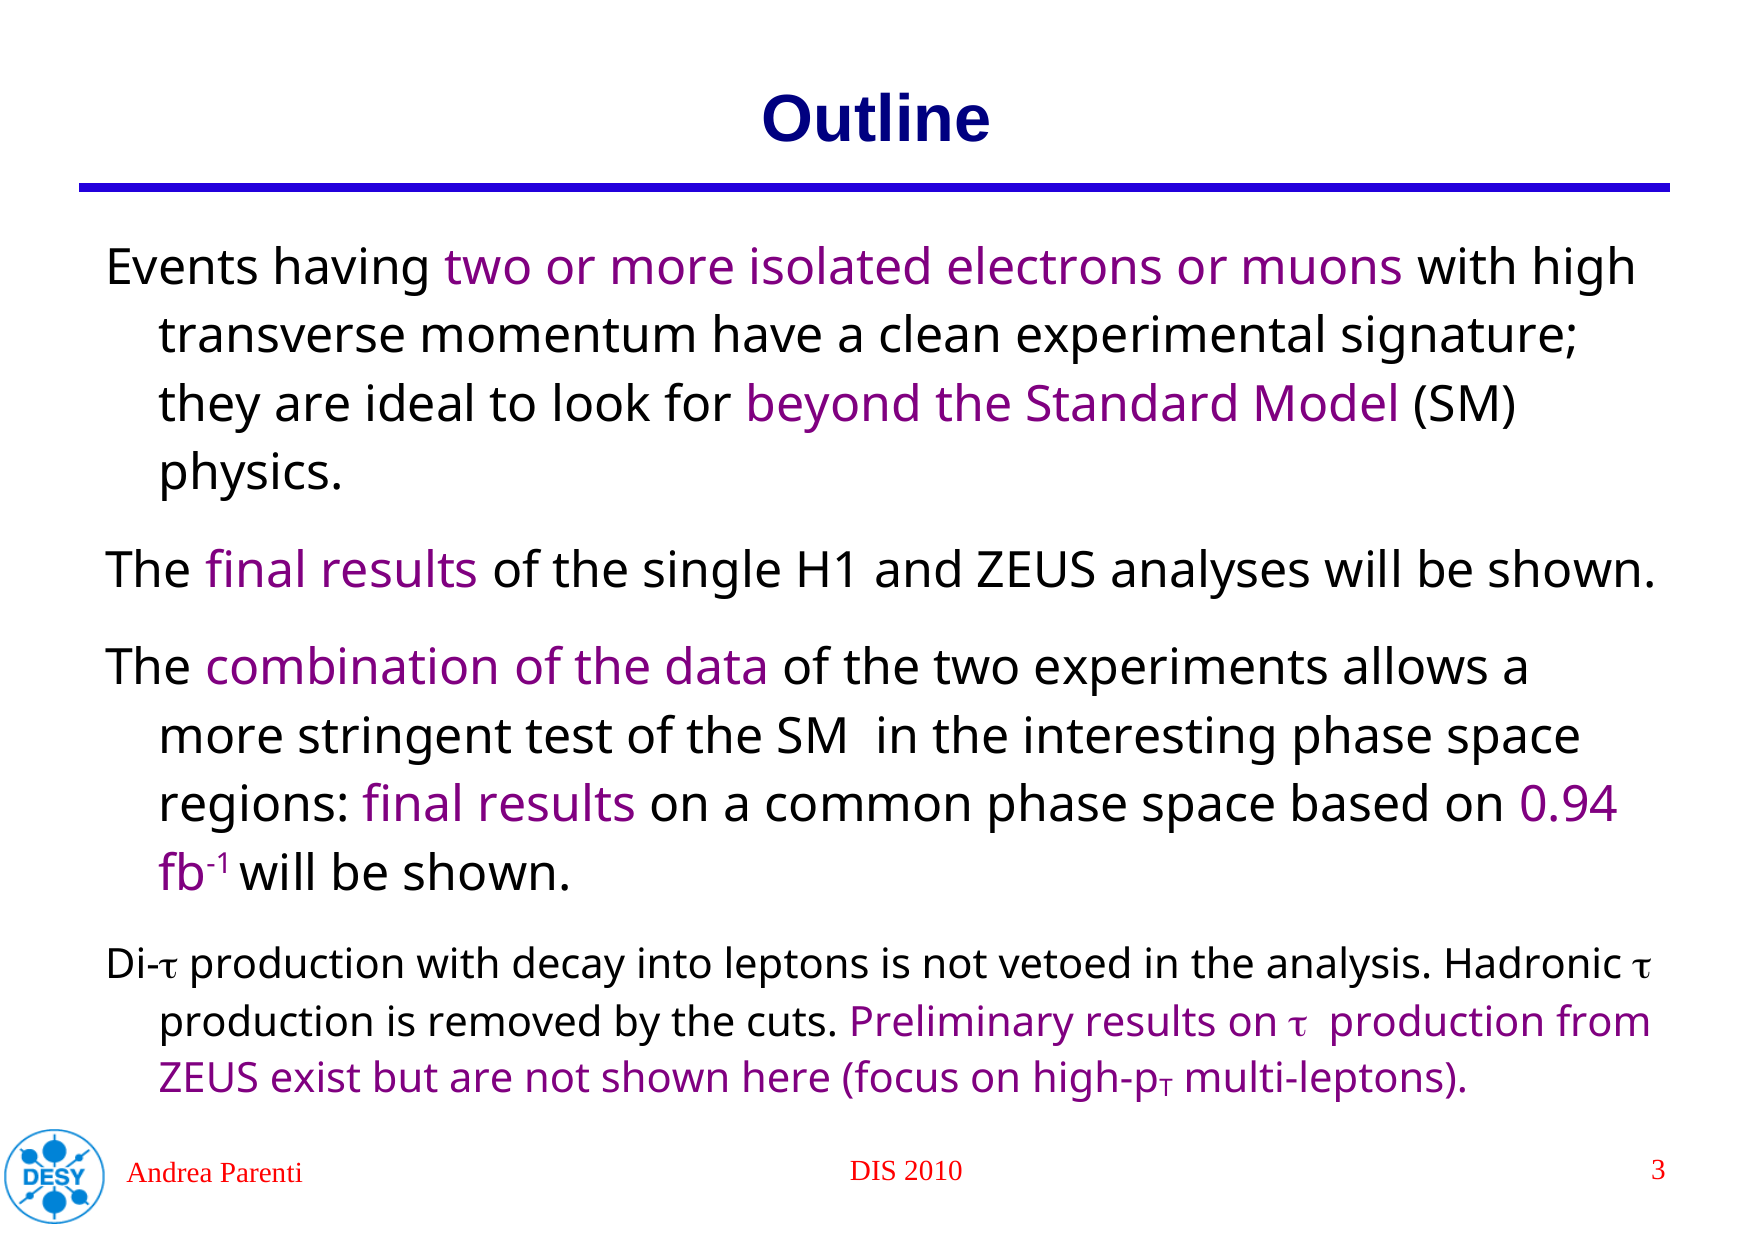

# Outline
Events having two or more isolated electrons or muons with high transverse momentum have a clean experimental signature; they are ideal to look for beyond the Standard Model (SM) physics.
The final results of the single H1 and ZEUS analyses will be shown.
The combination of the data of the two experiments allows a more stringent test of the SM in the interesting phase space regions: final results on a common phase space based on 0.94 fb-1 will be shown.
Di-t production with decay into leptons is not vetoed in the analysis. Hadronic t production is removed by the cuts. Preliminary results on t production from ZEUS exist but are not shown here (focus on high-pT multi-leptons).
3